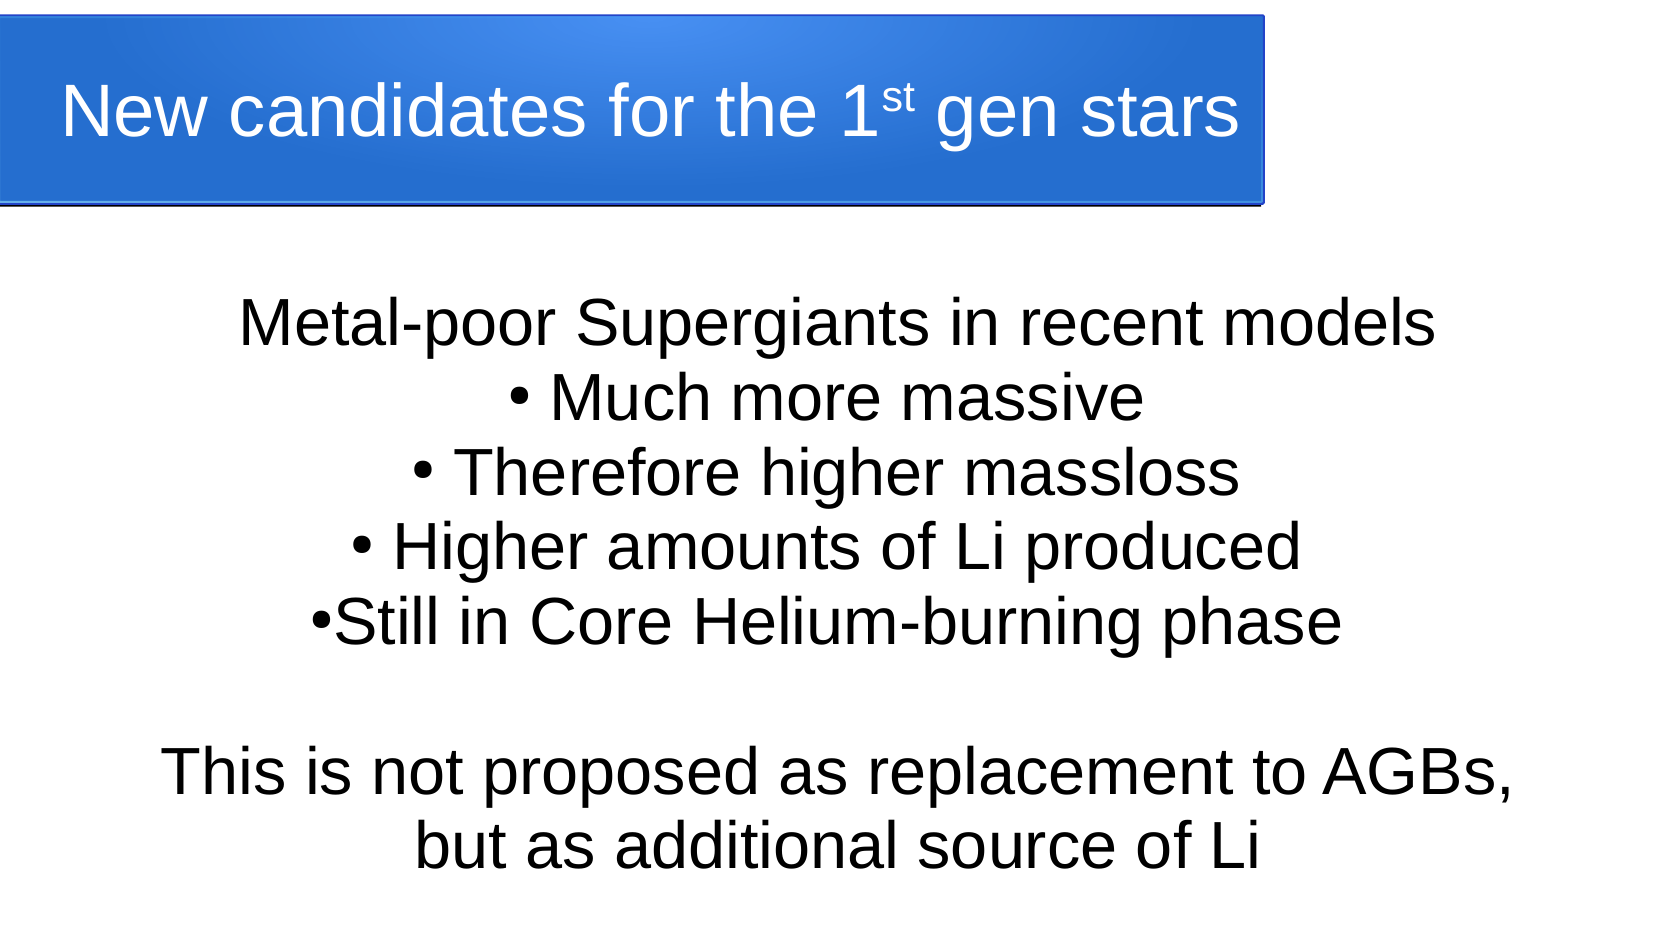

# New candidates for the 1st gen stars
Metal-poor Supergiants in recent models
 Much more massive
 Therefore higher massloss
 Higher amounts of Li produced
Still in Core Helium-burning phase
This is not proposed as replacement to AGBs,
but as additional source of Li